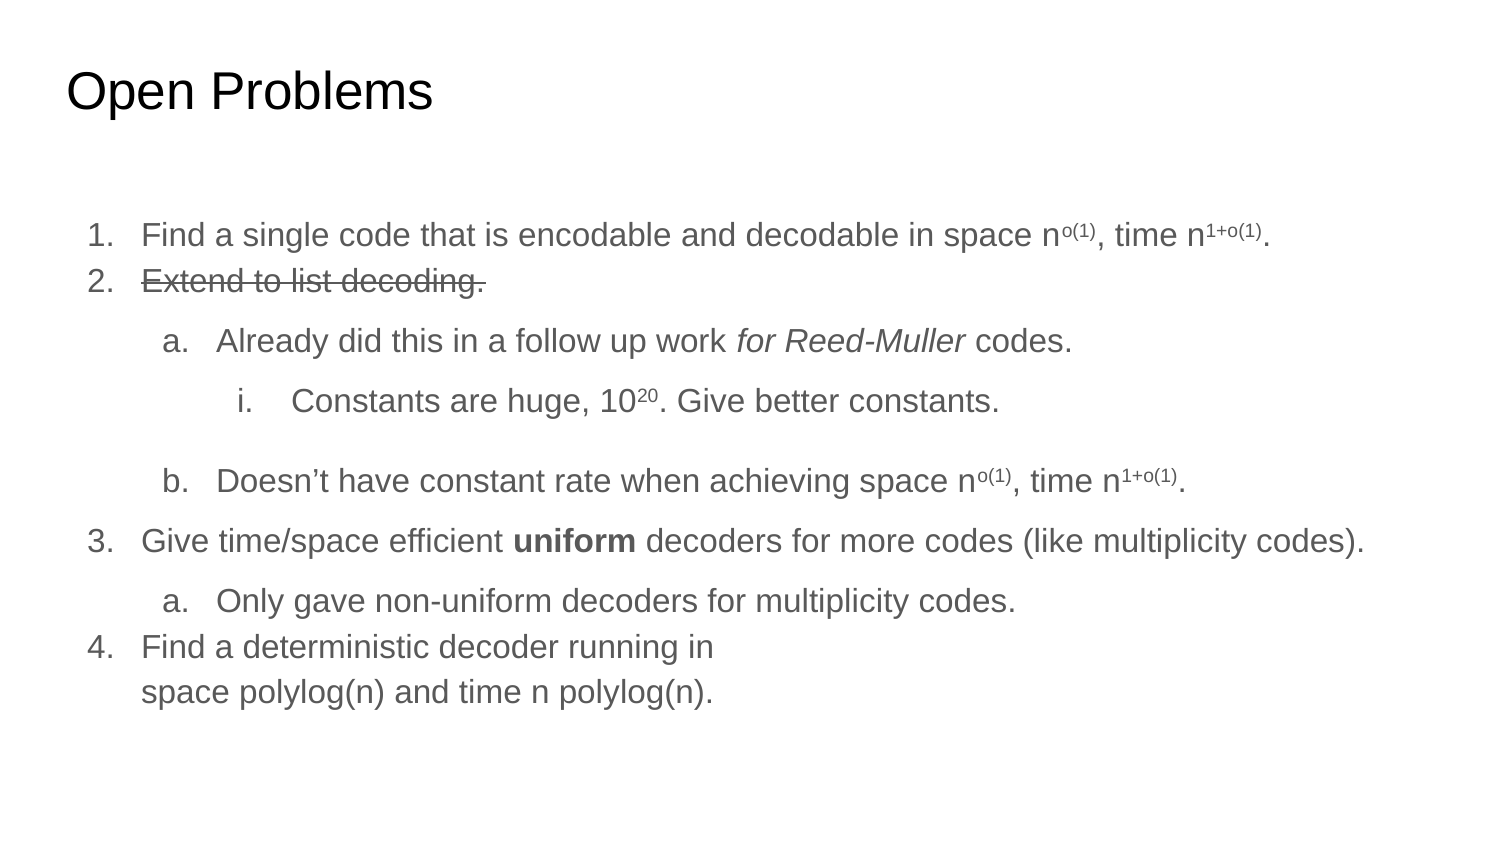

# Open Problems
Find a single code that is encodable and decodable in space no(1), time n1+o(1).
Extend to list decoding.
Already did this in a follow up work for Reed-Muller codes.
Constants are huge, 1020. Give better constants.
Doesn’t have constant rate when achieving space no(1), time n1+o(1).
Give time/space efficient uniform decoders for more codes (like multiplicity codes).
Only gave non-uniform decoders for multiplicity codes.
Find a deterministic decoder running in 										space polylog(n) and time n polylog(n).